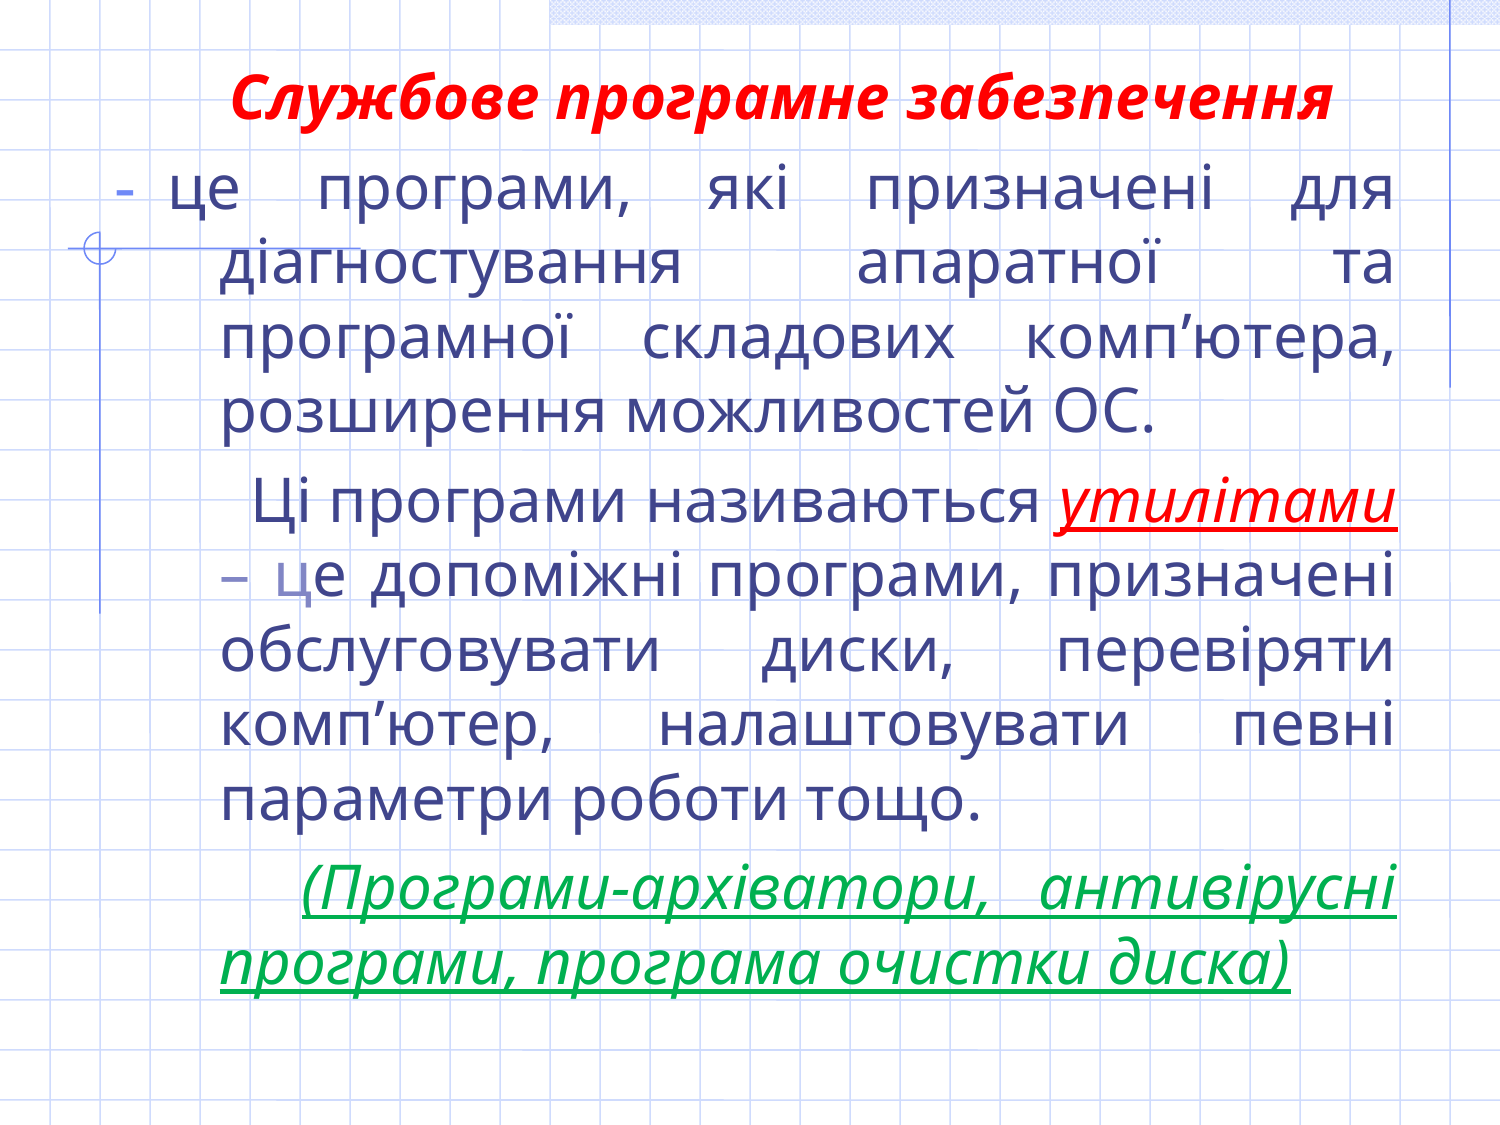

# Службове програмне забезпечення
це програми, які призначені для діагностування апаратної та програмної складових комп’ютера, розширення можливостей ОС.
 Ці програми називаються утилітами – це допоміжні програми, призначені обслуговувати диски, перевіряти комп’ютер, налаштовувати певні параметри роботи тощо.
 (Програми-архіватори, антивірусні програми, програма очистки диска)